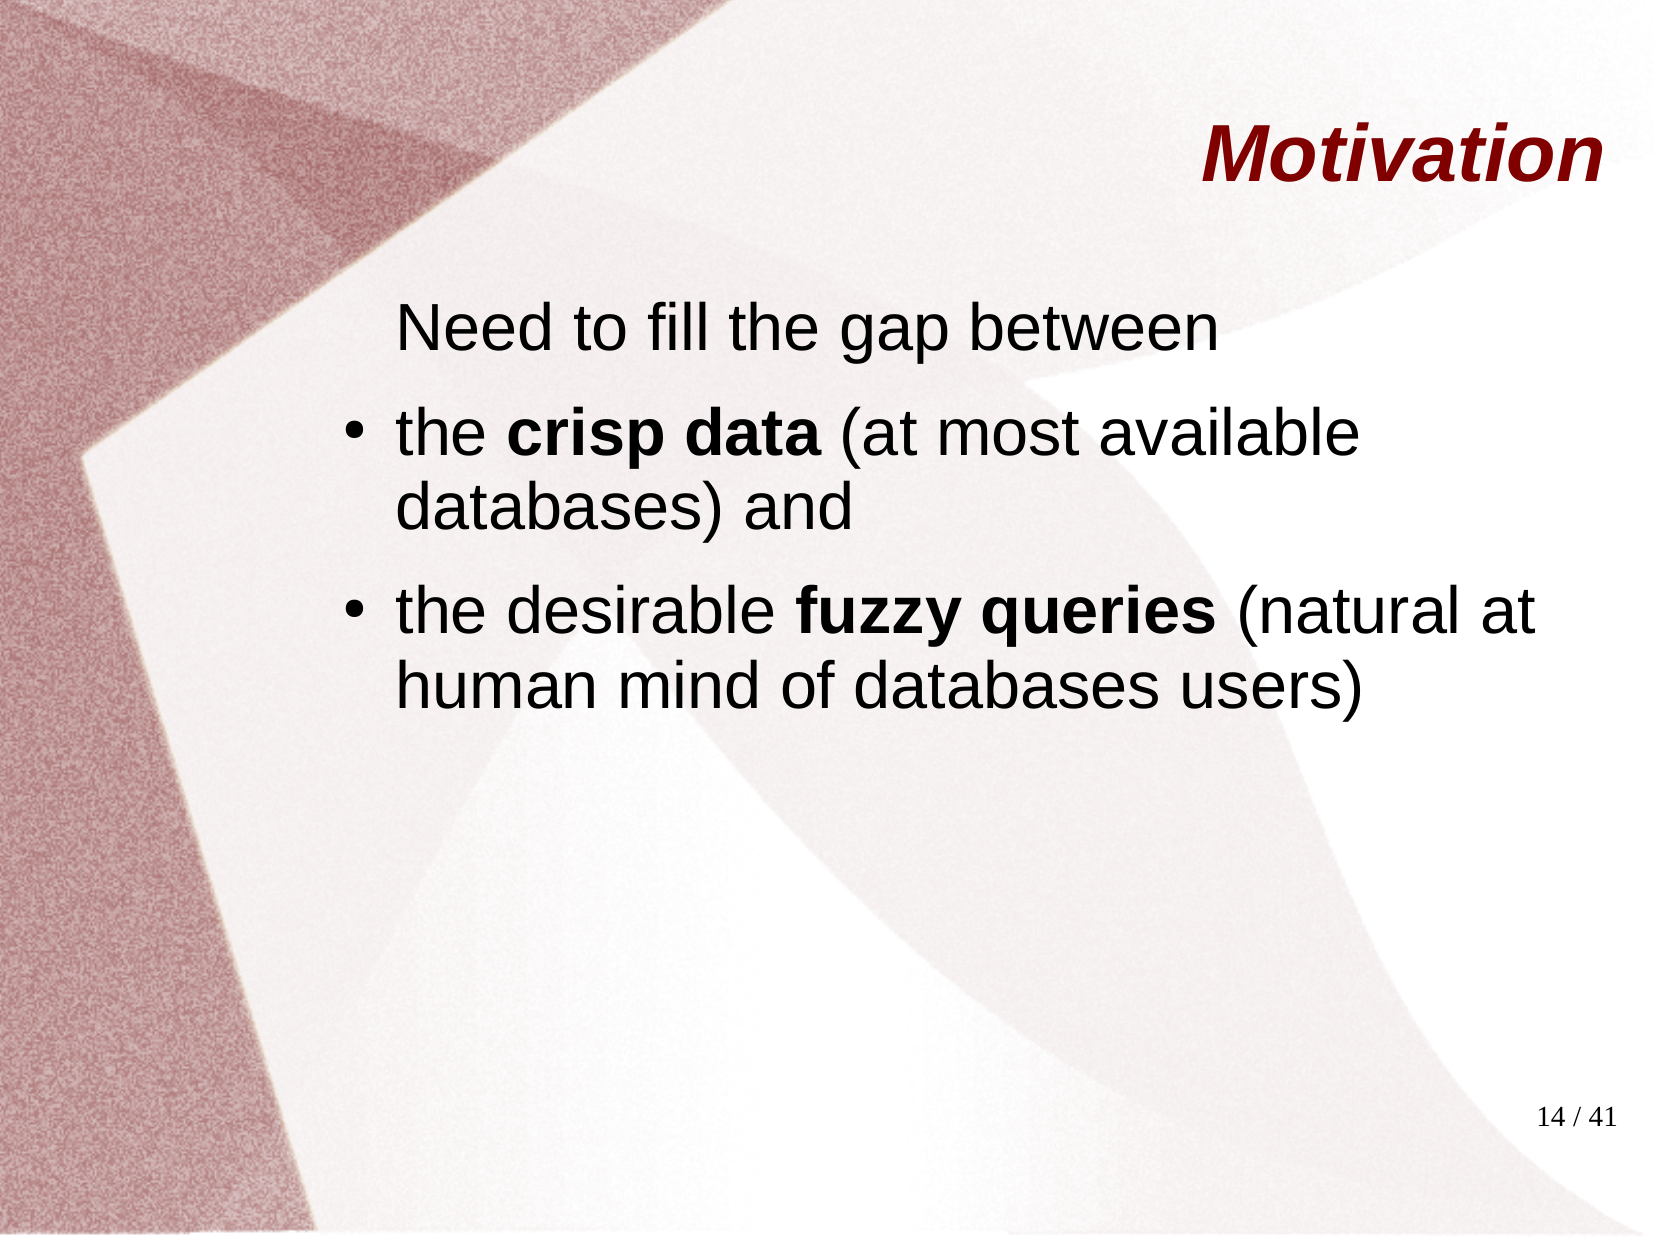

# Motivation
Need to fill the gap between
the crisp data (at most available databases) and
the desirable fuzzy queries (natural at human mind of databases users)
14